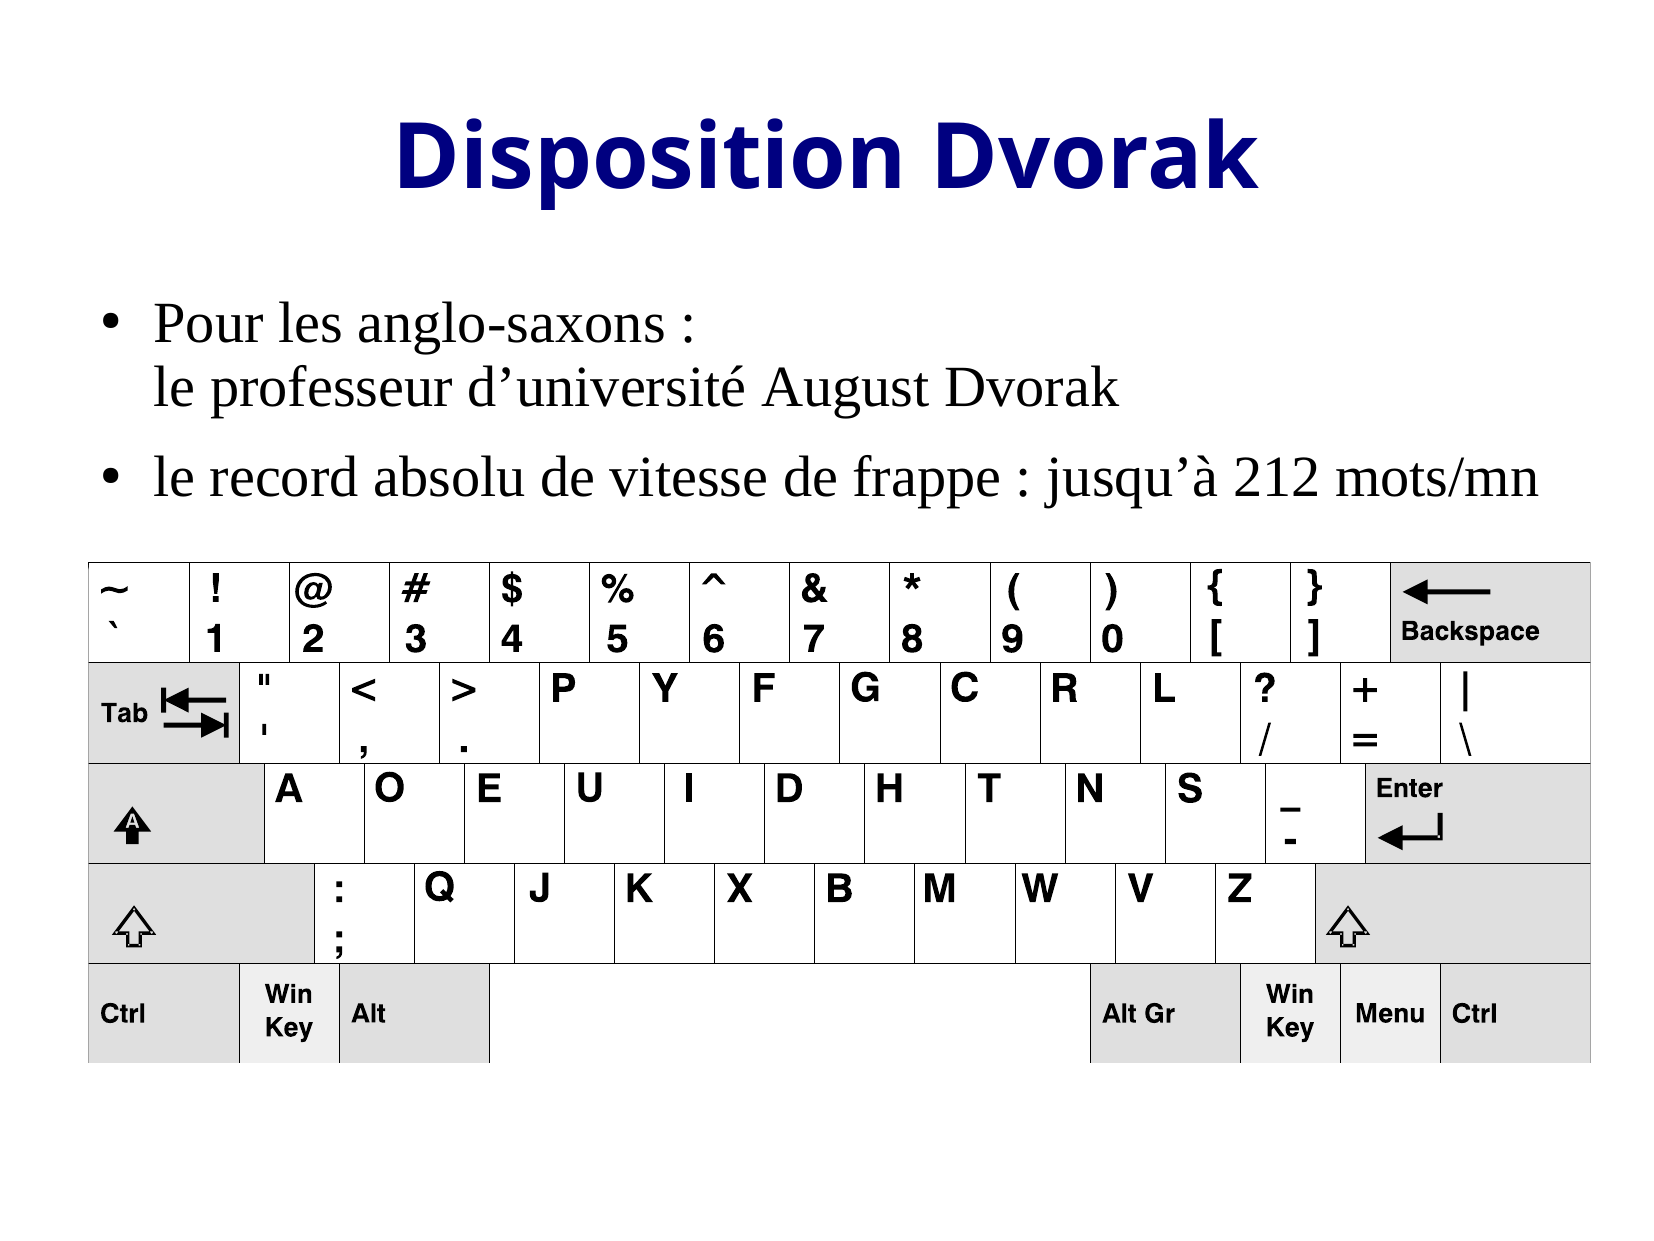

# Disposition Dvorak
Pour les anglo-saxons :
le professeur d’université August Dvorak
le record absolu de vitesse de frappe : jusqu’à 212 mots/mn